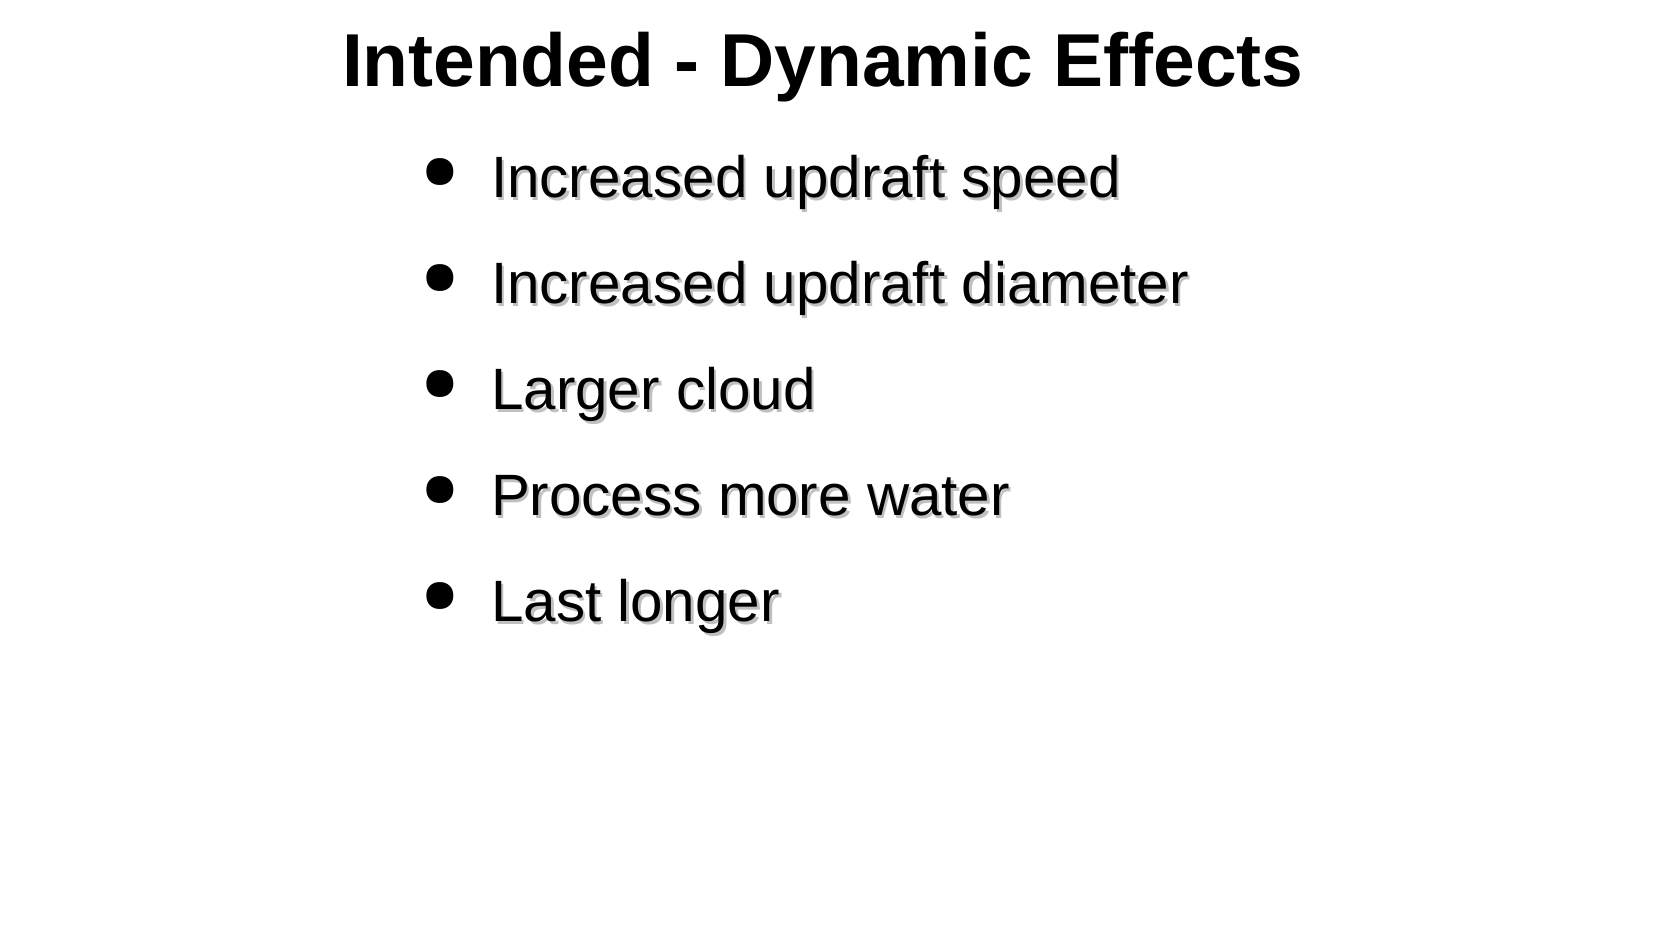

# Intended - Dynamic Effects
 Increased updraft speed
 Increased updraft diameter
 Larger cloud
 Process more water
 Last longer